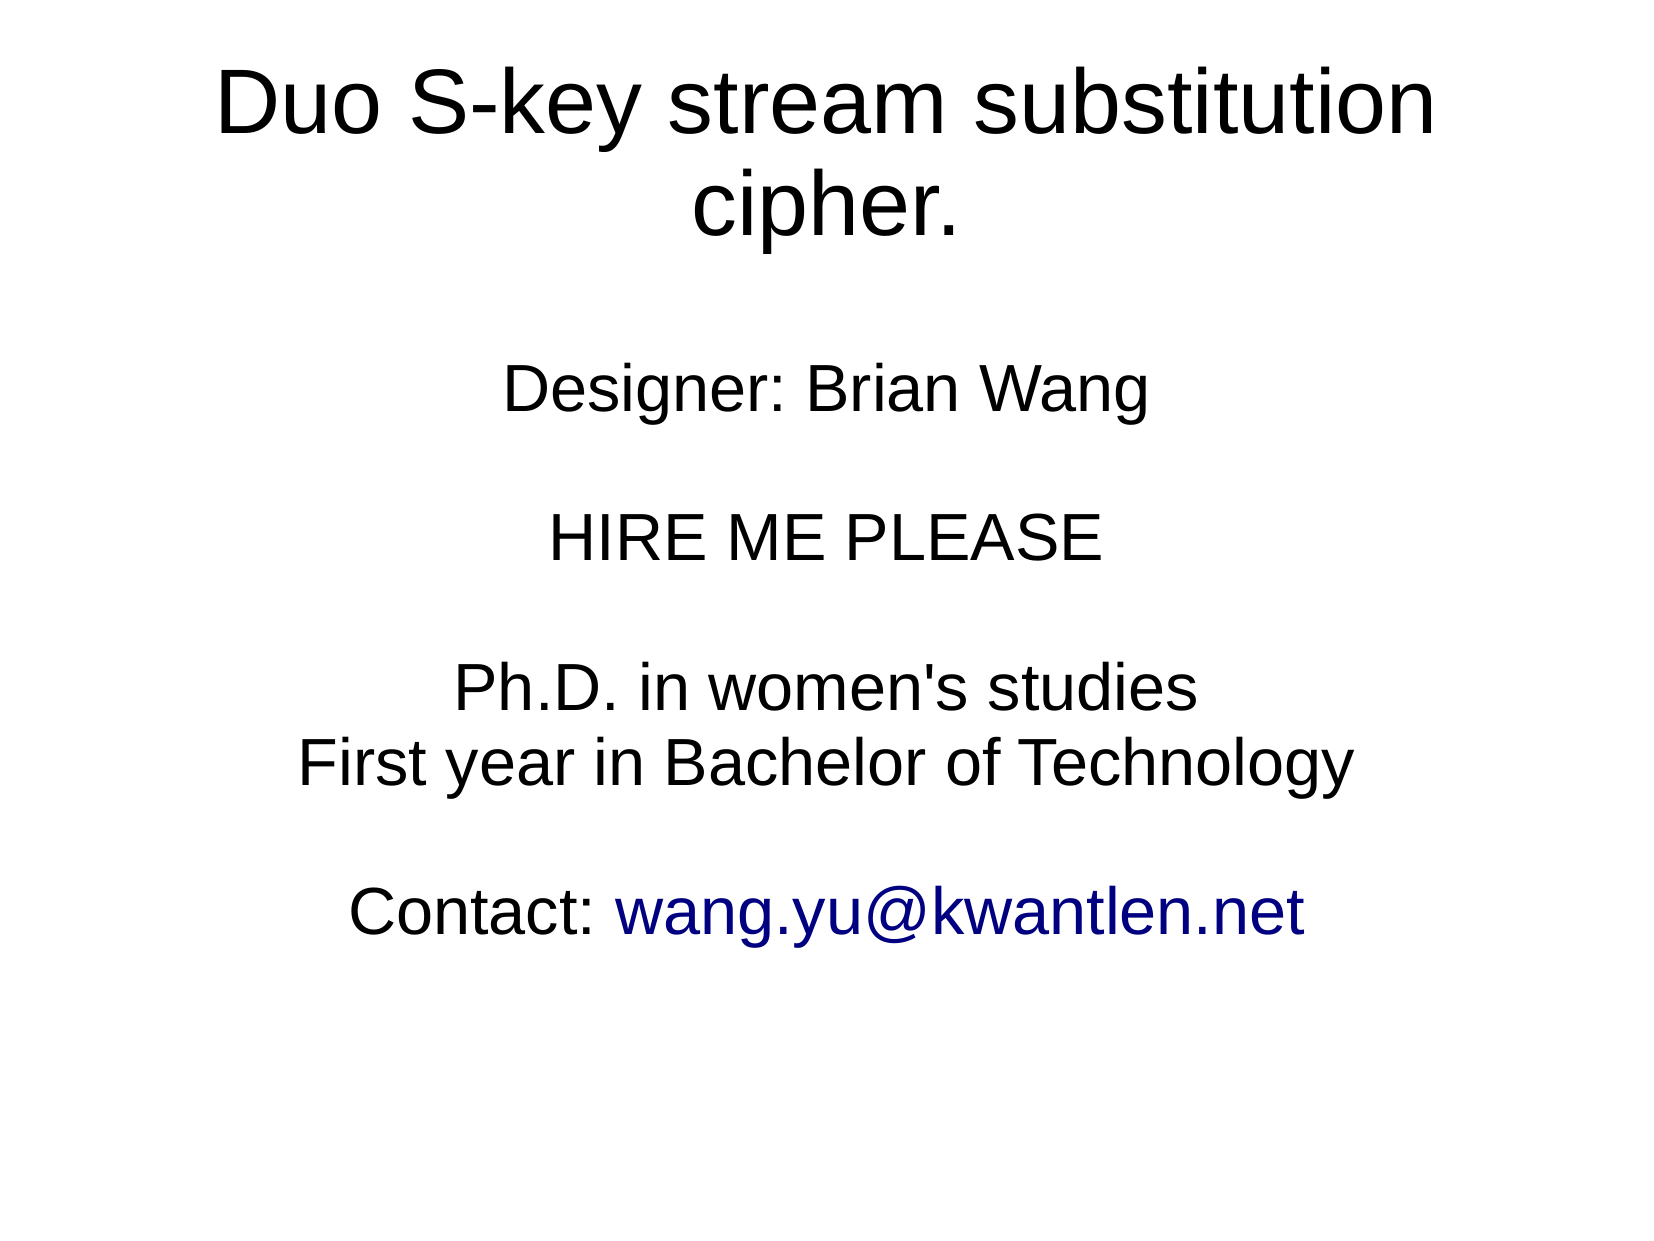

# Duo S-key stream substitution cipher.
Designer: Brian Wang
HIRE ME PLEASE
Ph.D. in women's studies
First year in Bachelor of Technology
Contact: wang.yu@kwantlen.net